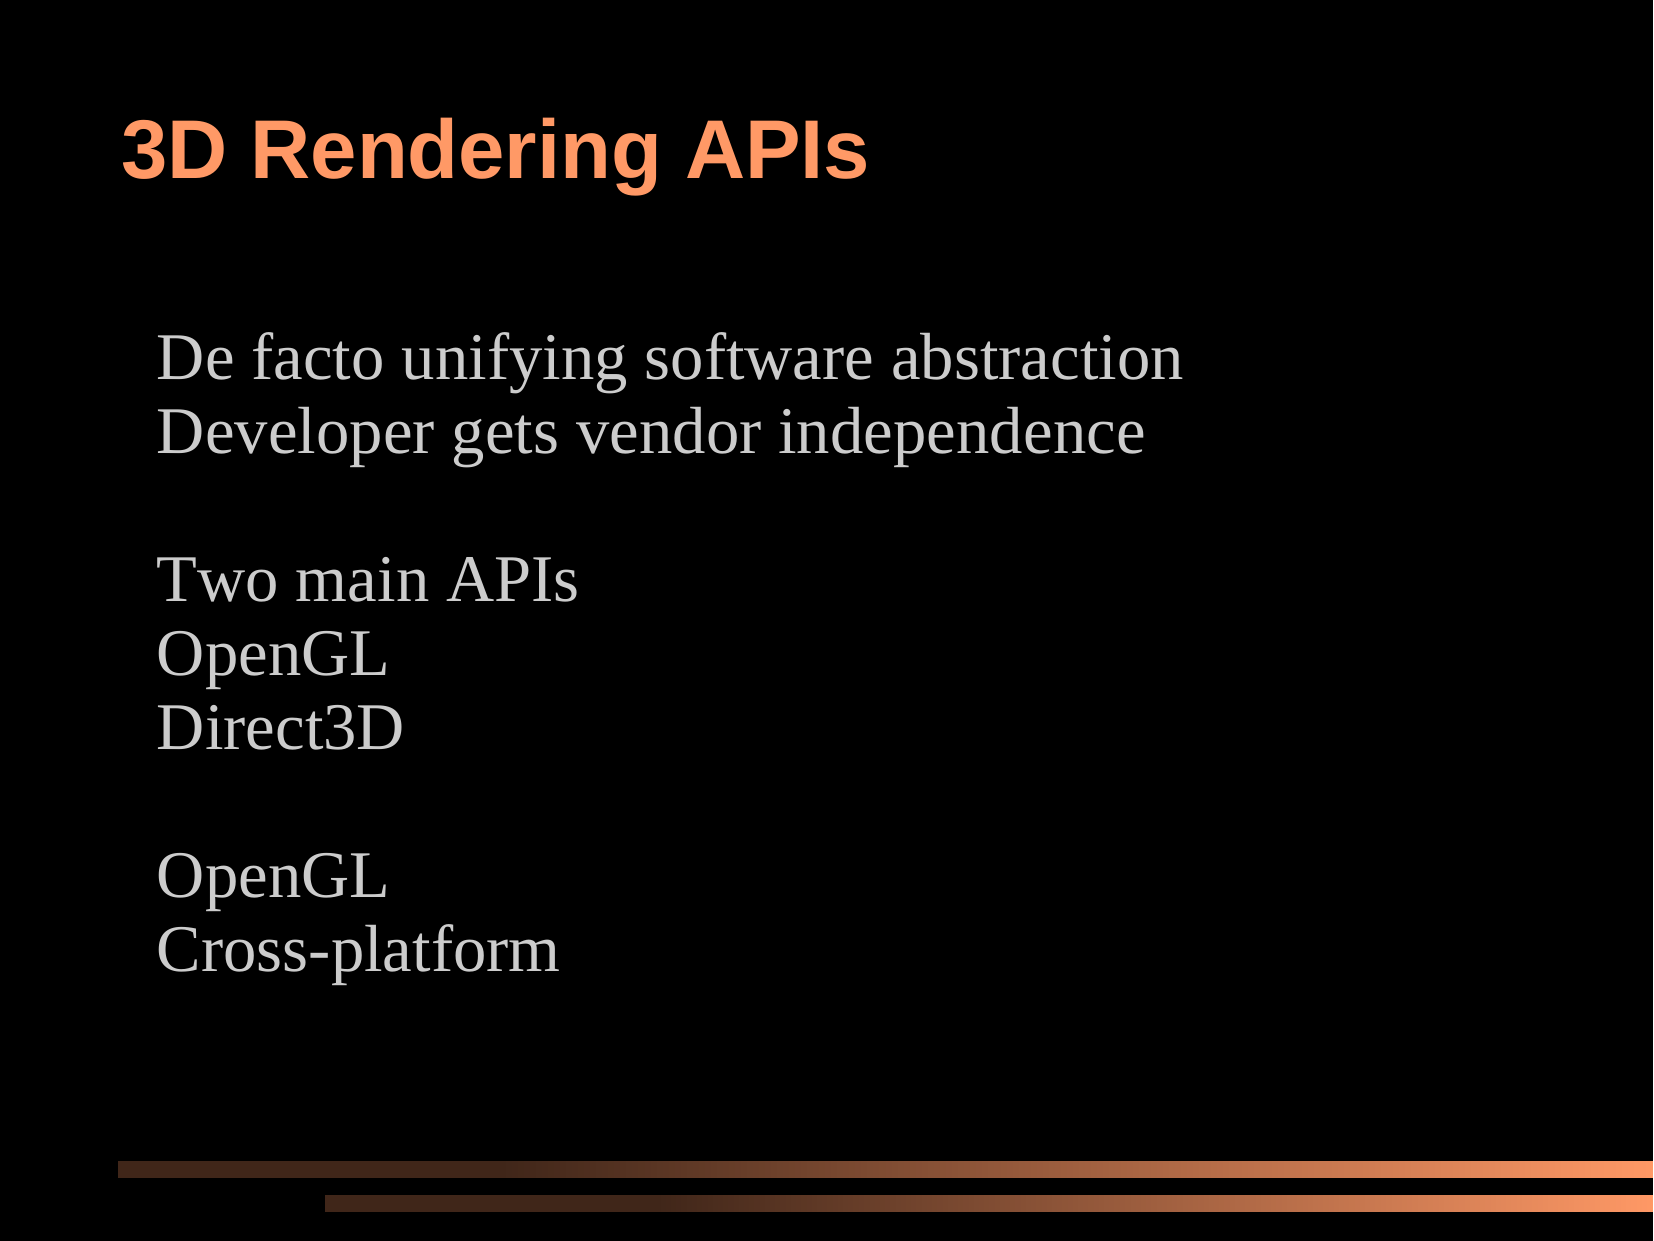

# 3D Rendering APIs
De facto unifying software abstraction
Developer gets vendor independence
Two main APIs
OpenGL
Direct3D
OpenGL
Cross-platform